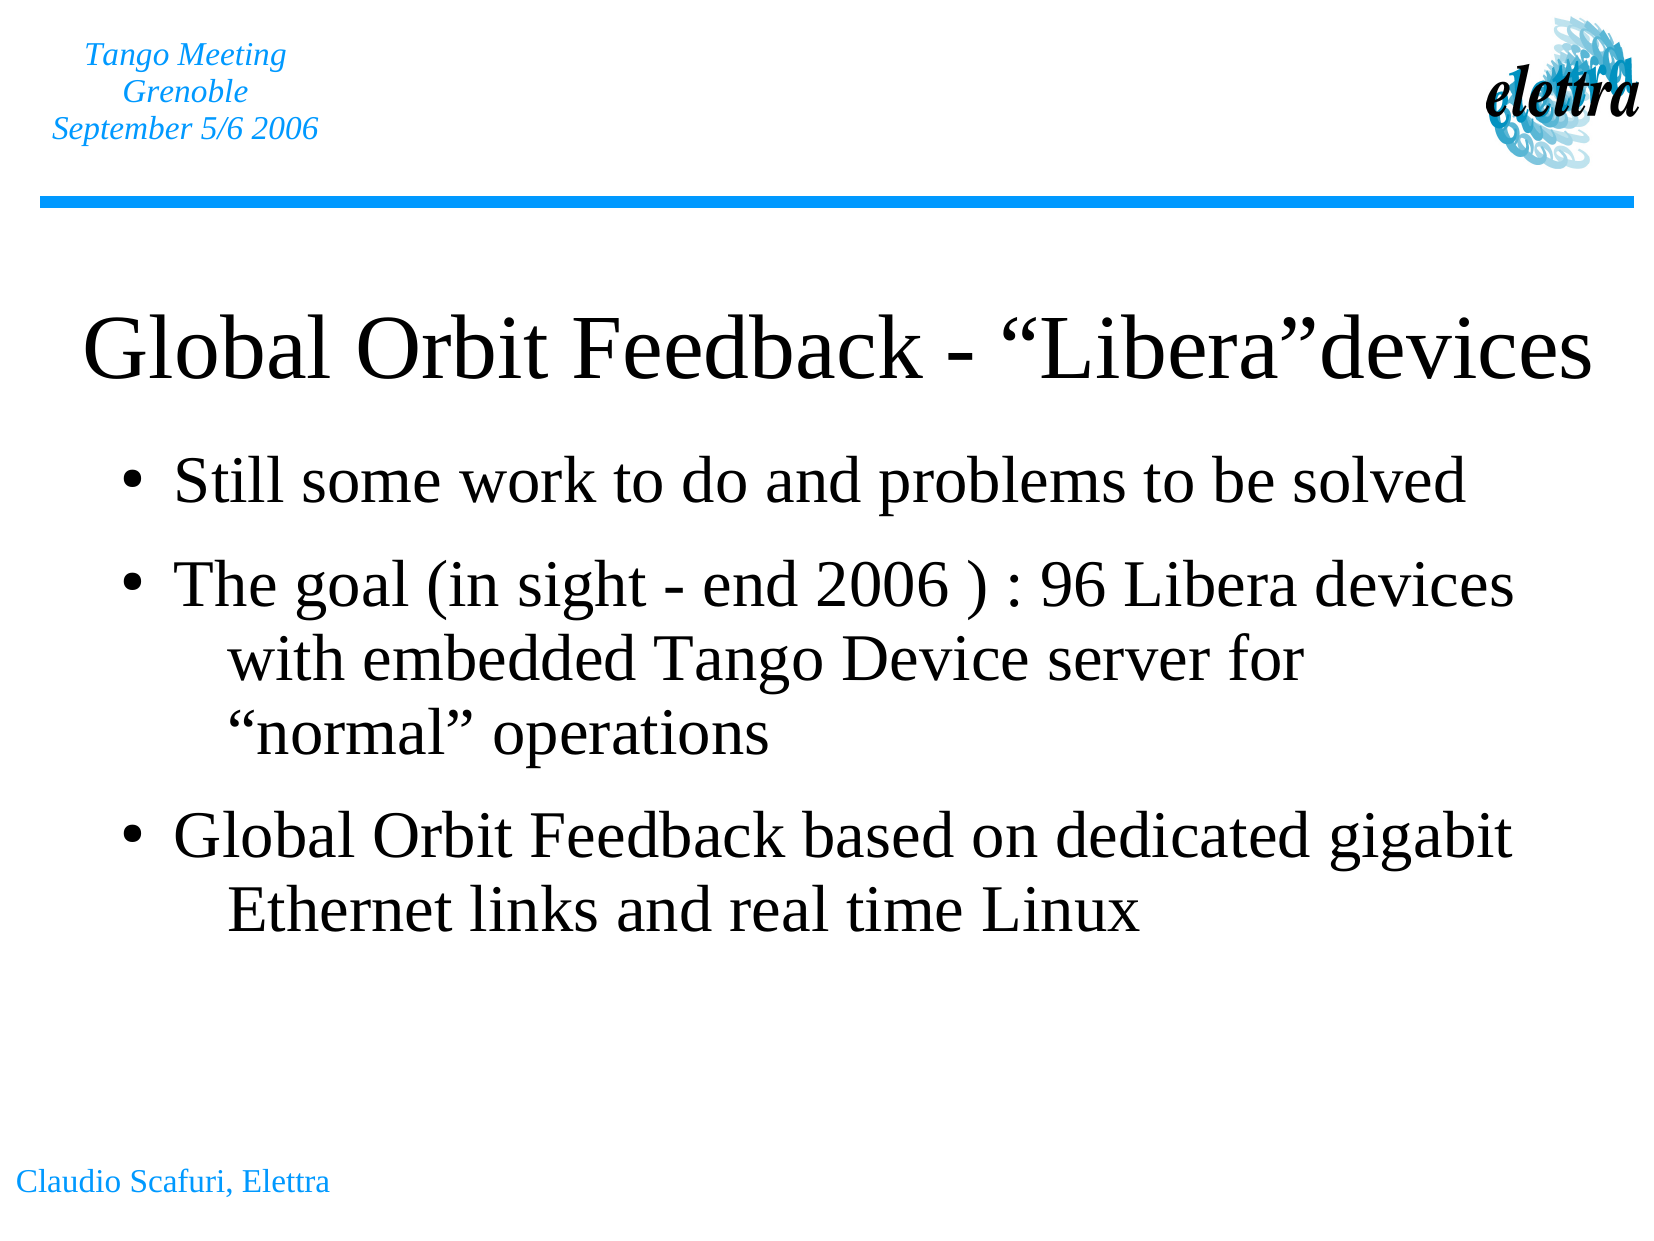

# Global Orbit Feedback - “Libera”devices
Still some work to do and problems to be solved
The goal (in sight - end 2006 ) : 96 Libera devices with embedded Tango Device server for “normal” operations
Global Orbit Feedback based on dedicated gigabit Ethernet links and real time Linux